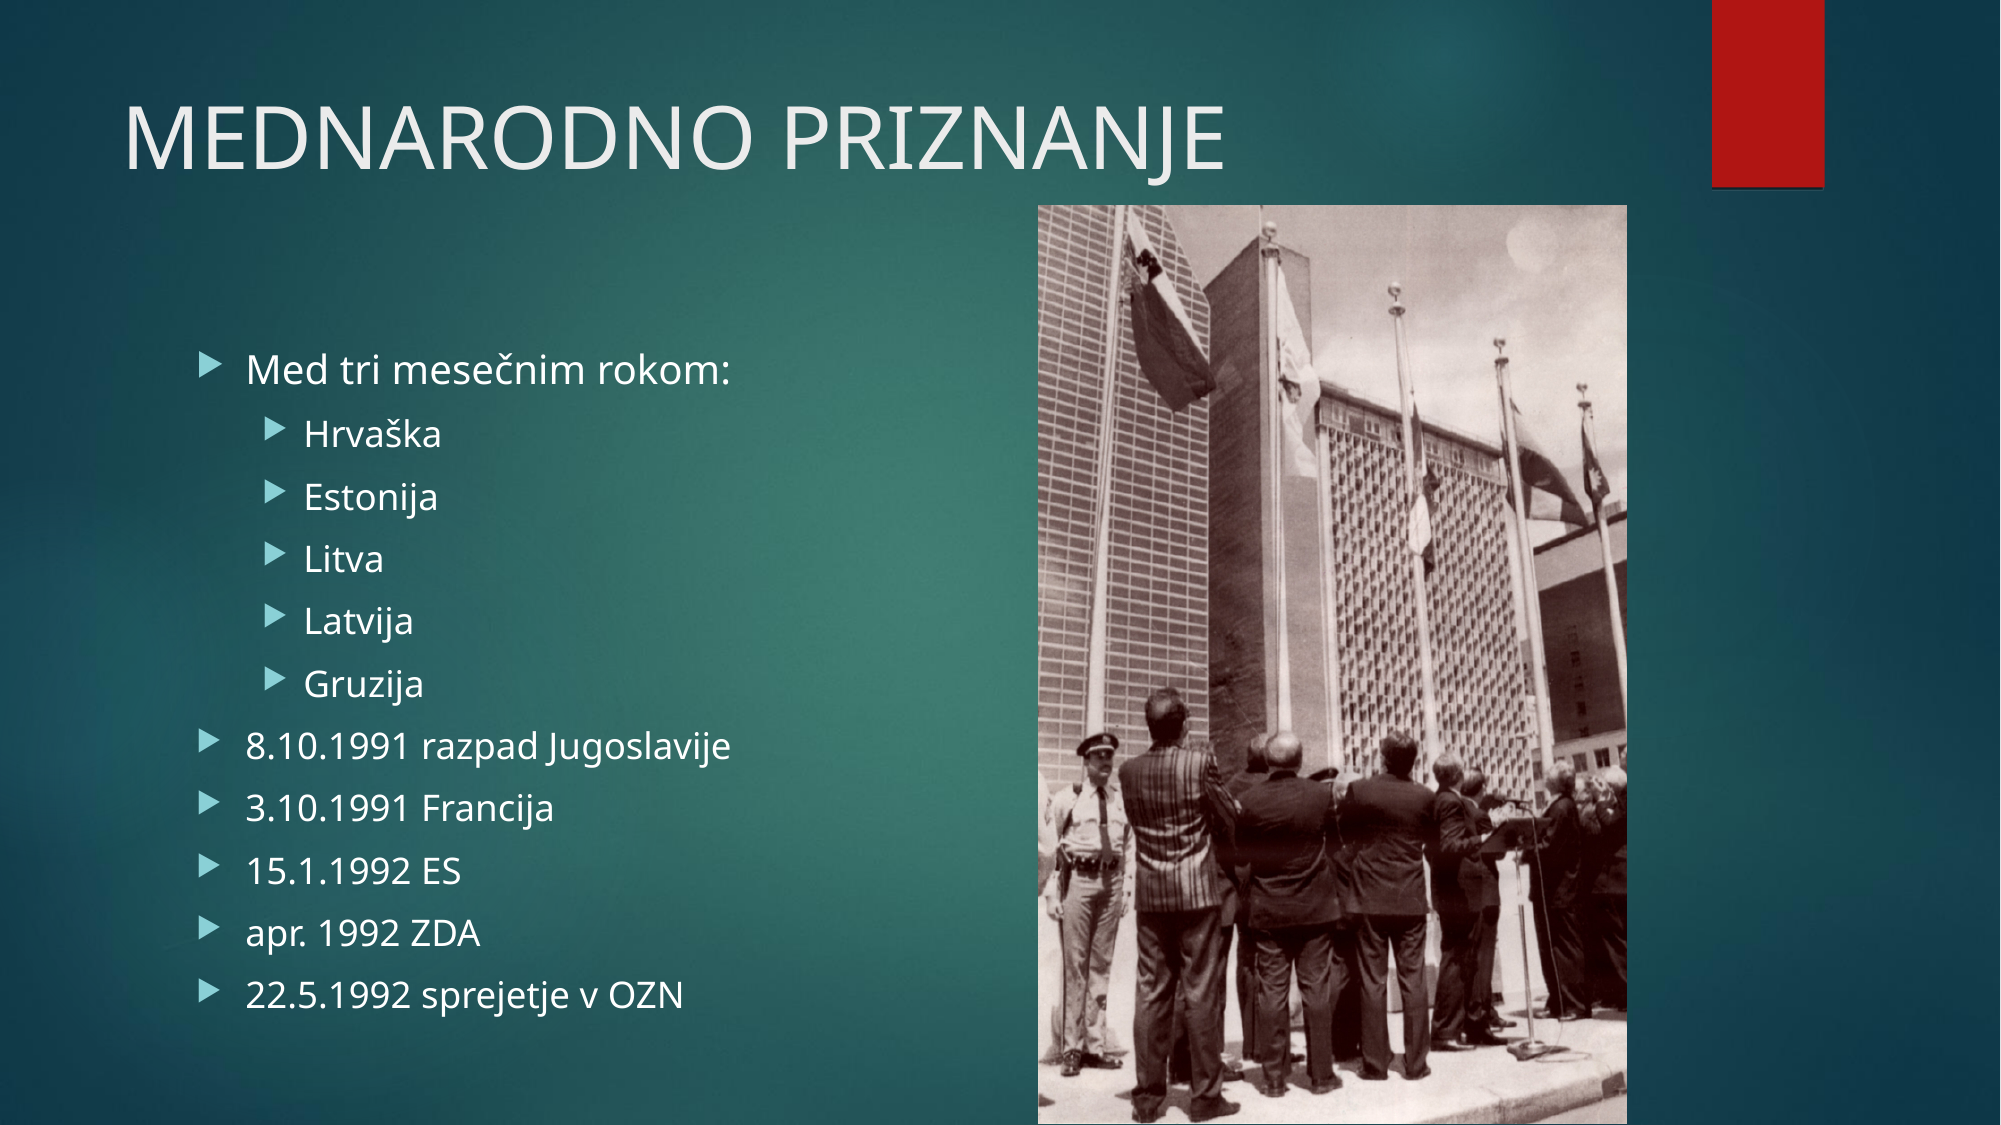

# MEDNARODNO PRIZNANJE
Med tri mesečnim rokom:
Hrvaška
Estonija
Litva
Latvija
Gruzija
8.10.1991 razpad Jugoslavije
3.10.1991 Francija
15.1.1992 ES
apr. 1992 ZDA
22.5.1992 sprejetje v OZN